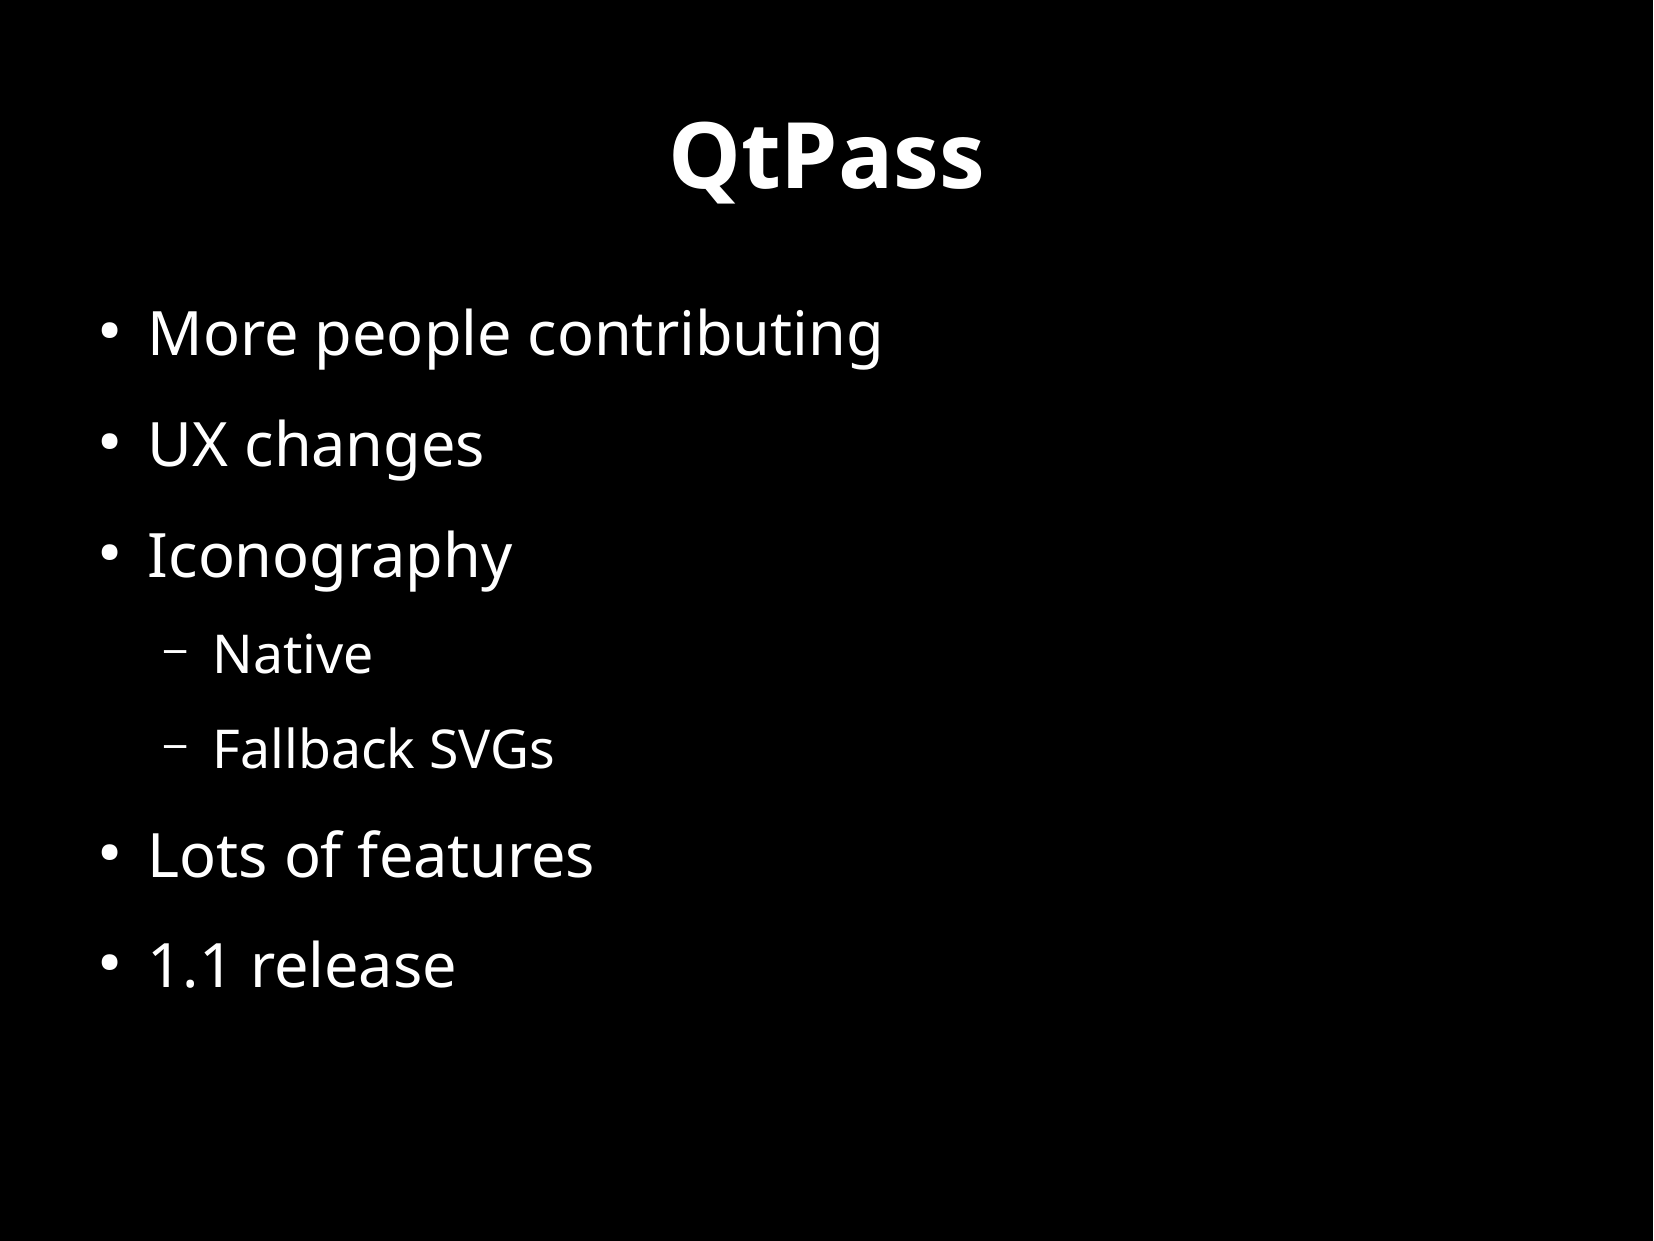

# QtPass
More people contributing
UX changes
Iconography
Native
Fallback SVGs
Lots of features
1.1 release